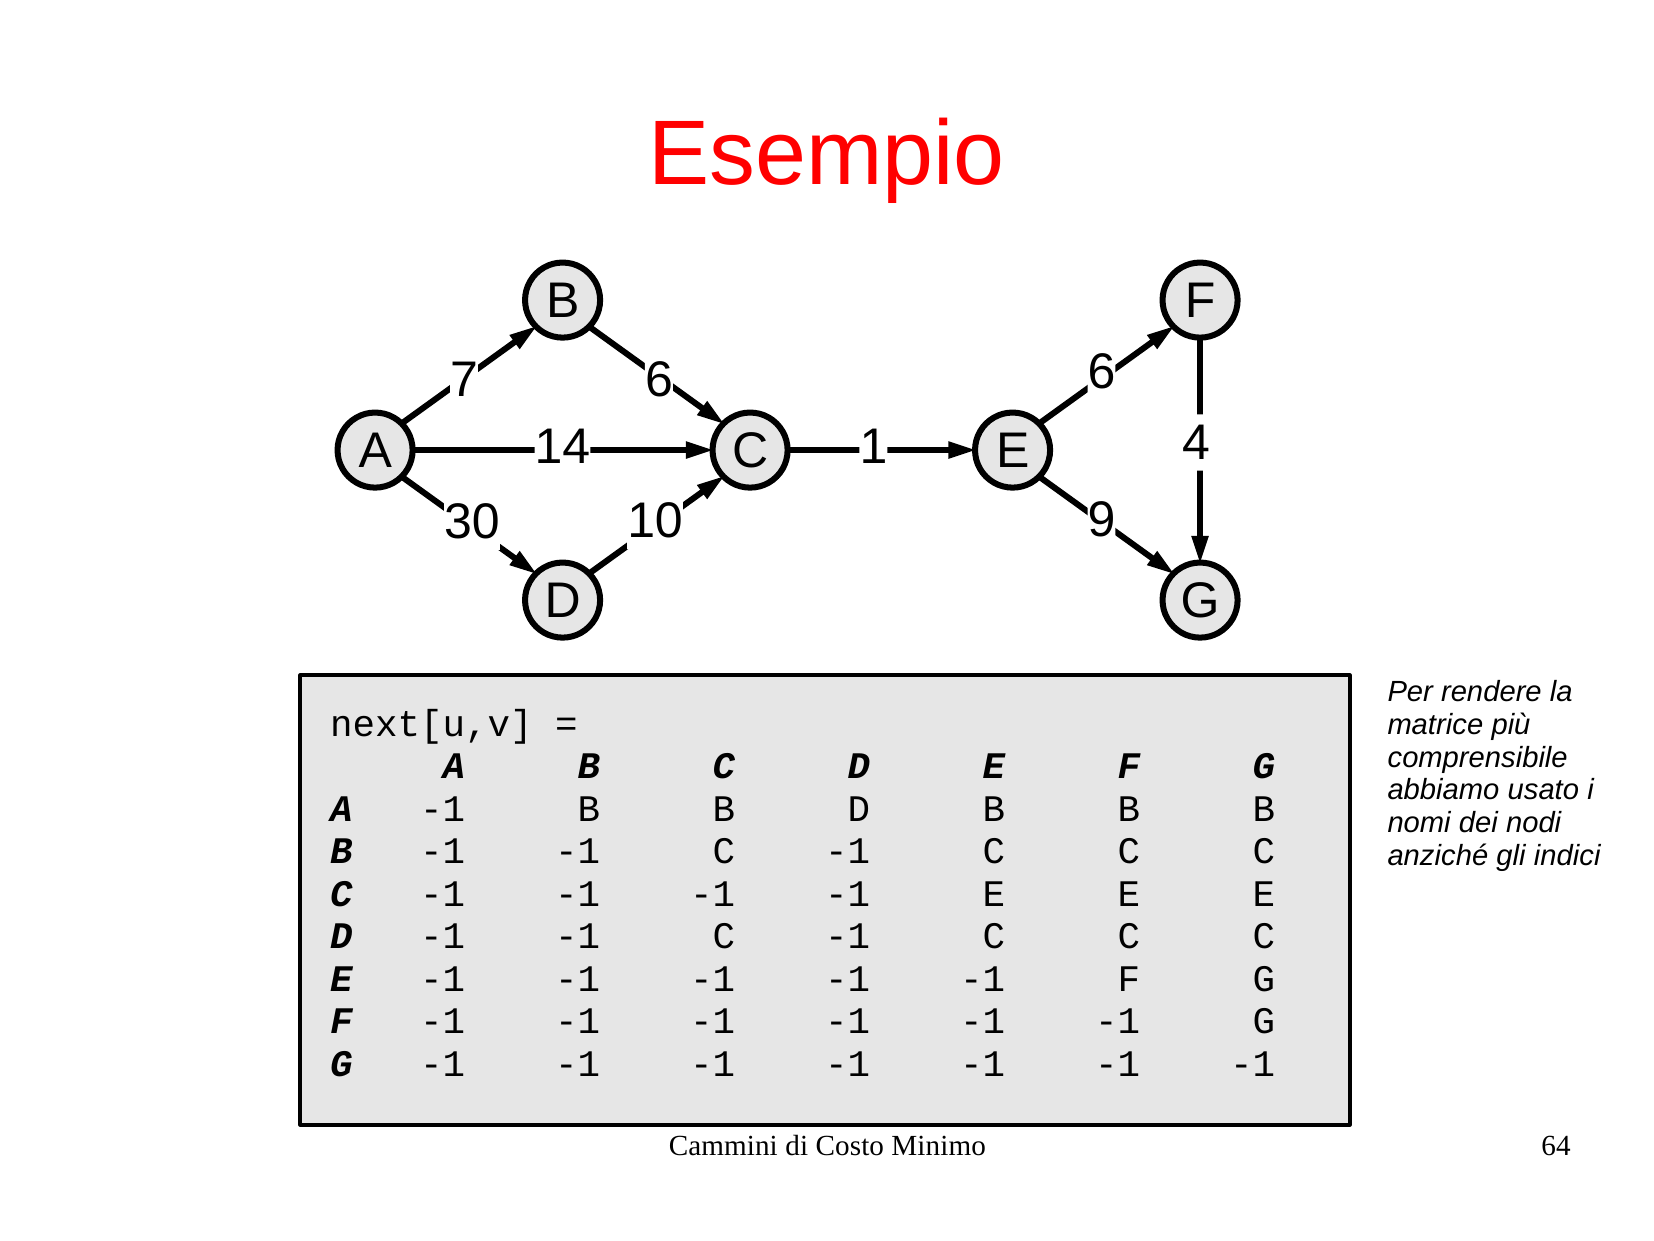

# Esempio
B
F
6
7
6
A
C
E
4
14
1
9
10
30
D
G
next[u,v] =
 A B C D E F G
A -1 B B D B B B
B -1 -1 C -1 C C C
C -1 -1 -1 -1 E E E
D -1 -1 C -1 C C C
E -1 -1 -1 -1 -1 F G
F -1 -1 -1 -1 -1 -1 G
G -1 -1 -1 -1 -1 -1 -1
Per rendere la matrice più comprensibile abbiamo usato i nomi dei nodi anziché gli indici
Cammini di Costo Minimo
64
D =
 0 7 14 30 Inf Inf Inf
 Inf 0 6 Inf Inf Inf Inf
 Inf Inf 0 Inf 1 Inf Inf
 Inf Inf 10 0 Inf Inf Inf
 Inf Inf Inf Inf 0 6 9
 Inf Inf Inf Inf Inf 0 4
 Inf Inf Inf Inf Inf Inf 0